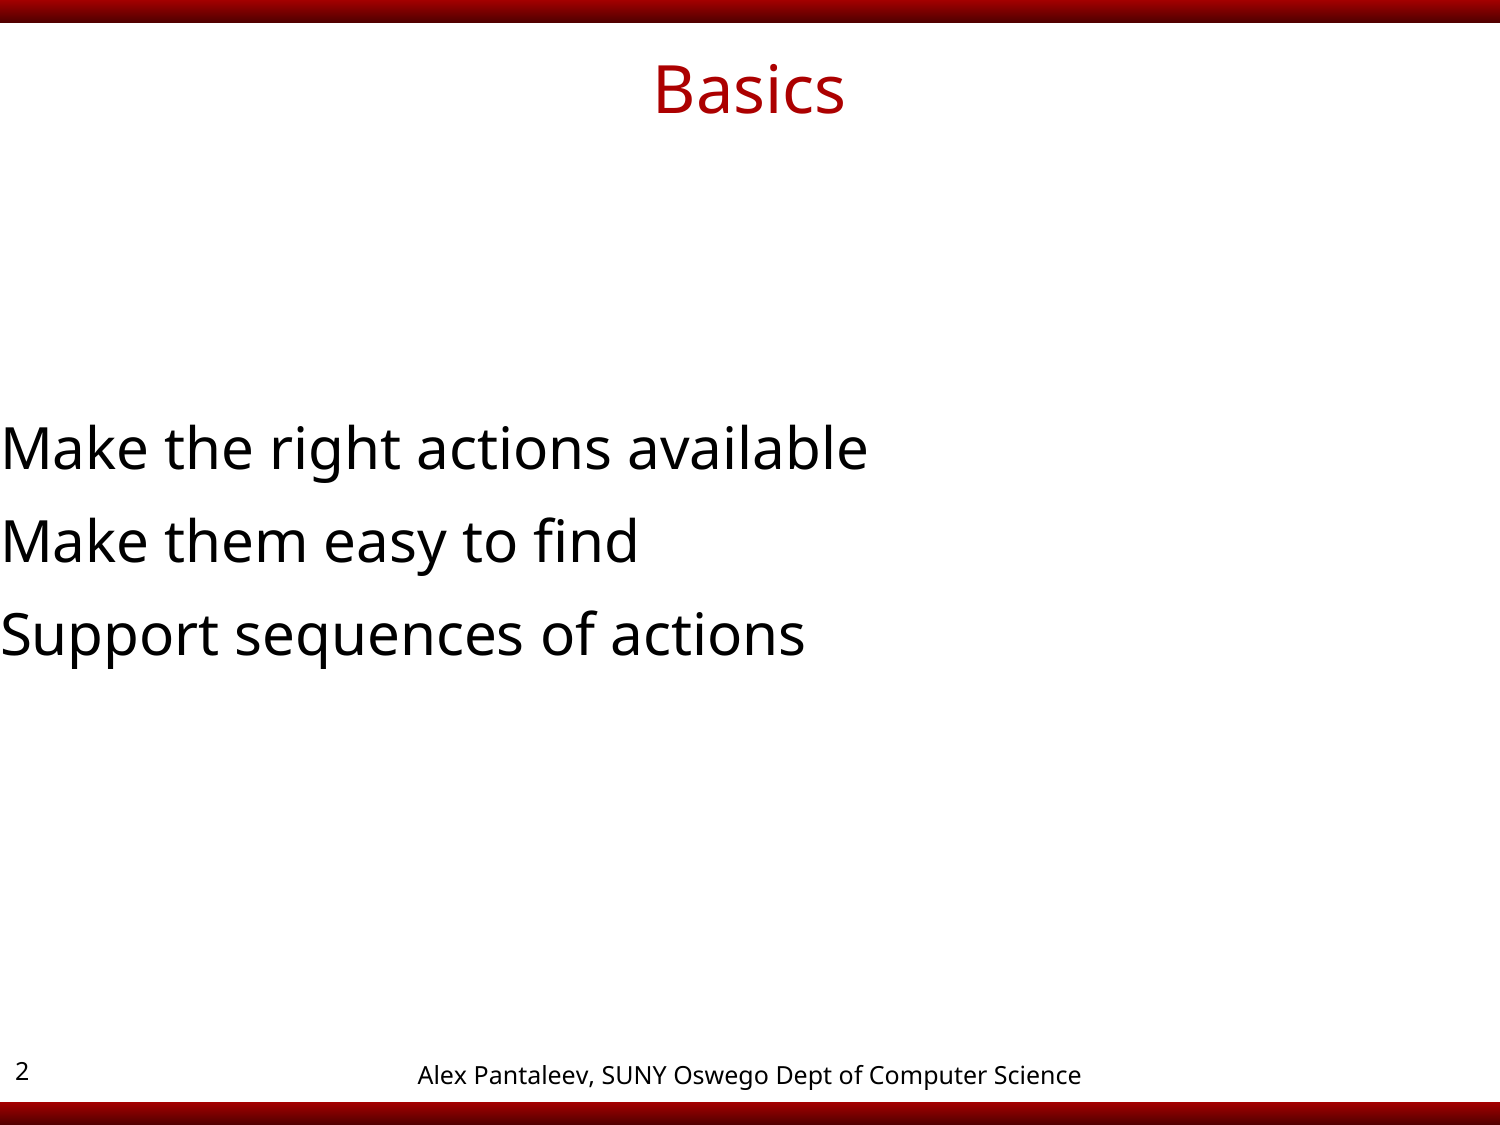

# Basics
Make the right actions available
Make them easy to find
Support sequences of actions
2